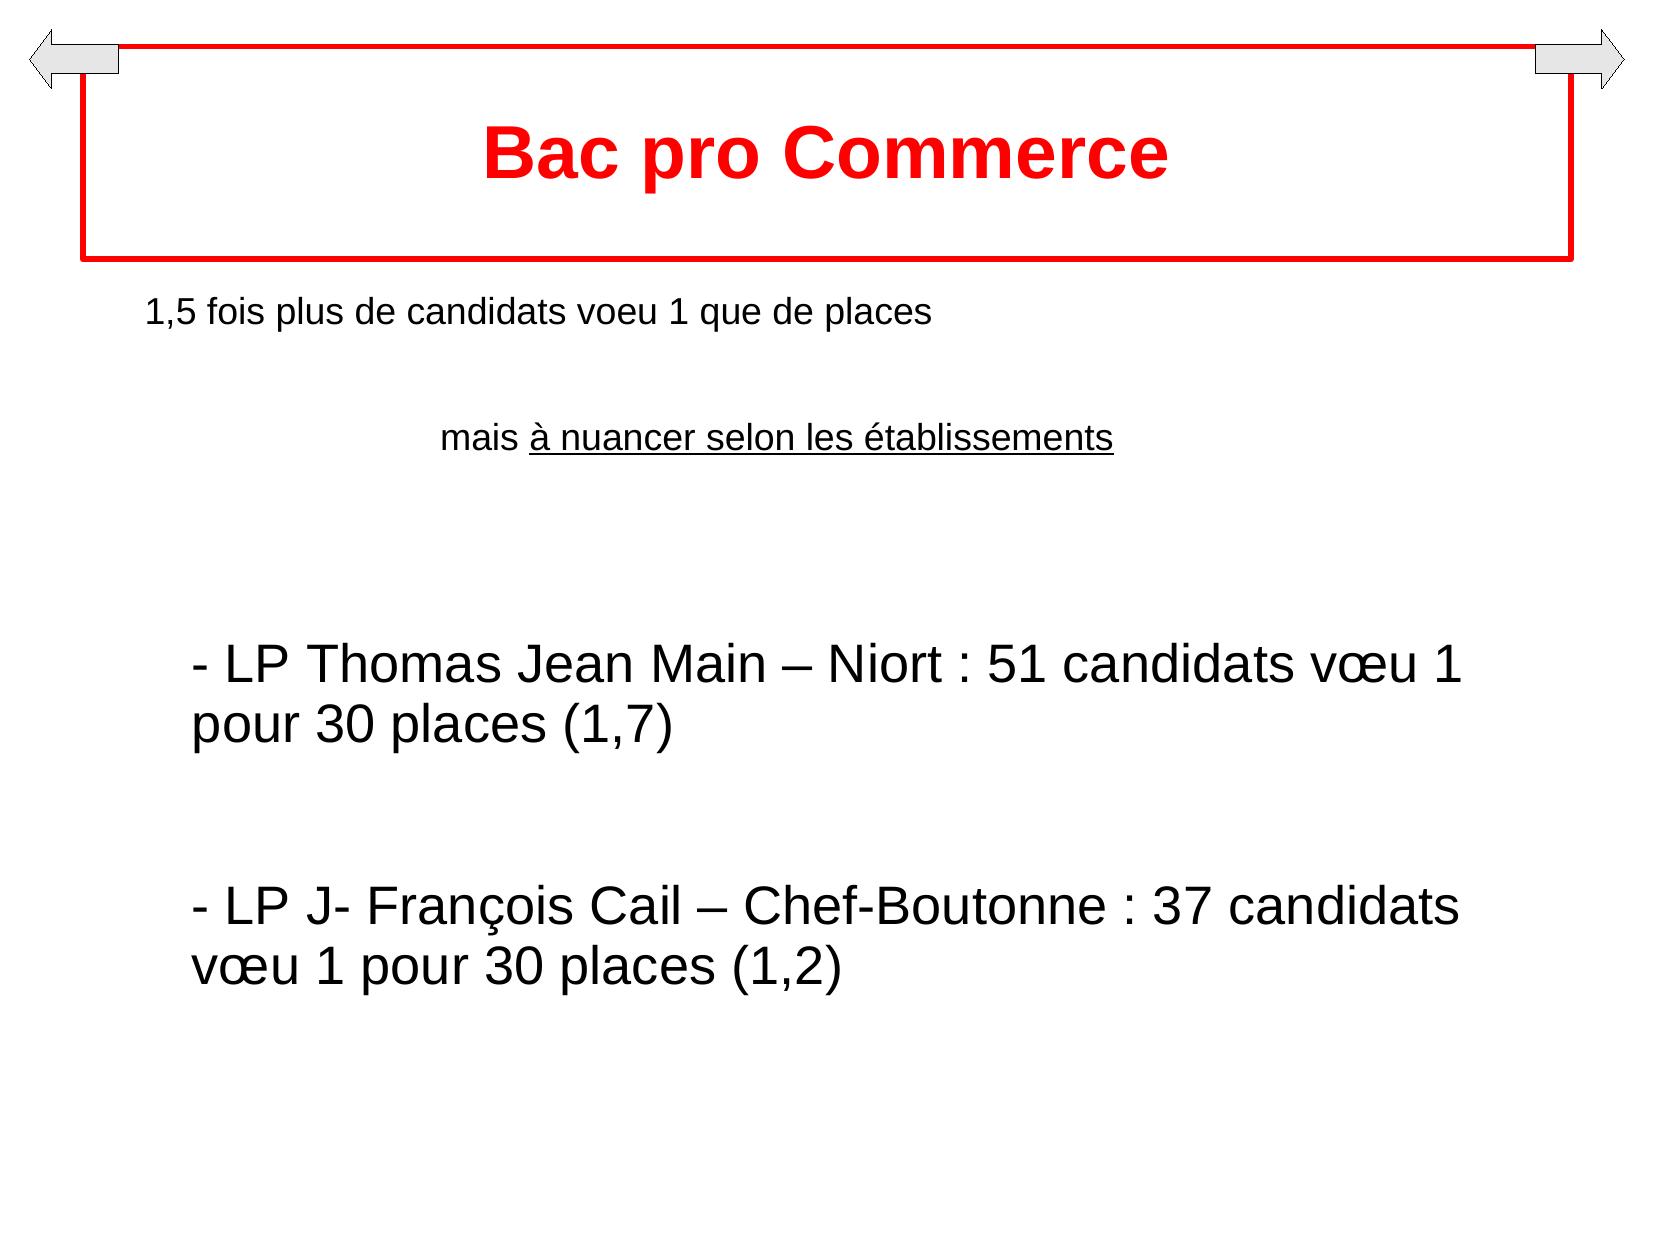

# Bac pro Commerce
1,5 fois plus de candidats voeu 1 que de places
				mais à nuancer selon les établissements
- LP Thomas Jean Main – Niort : 51 candidats vœu 1 pour 30 places (1,7)
- LP J- François Cail – Chef-Boutonne : 37 candidats vœu 1 pour 30 places (1,2)